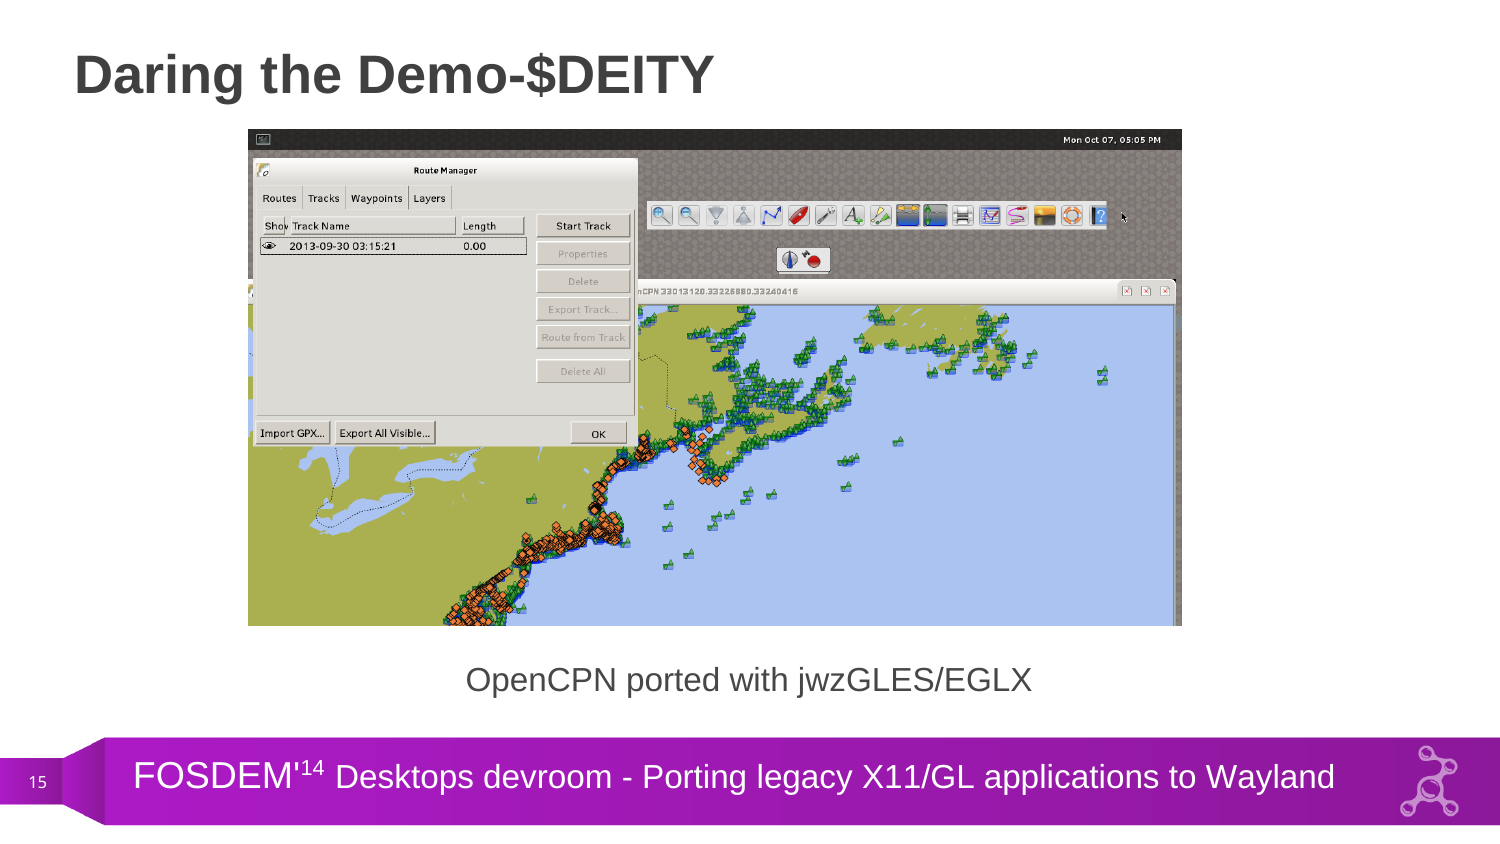

# Daring the Demo-$DEITY
OpenCPN ported with jwzGLES/EGLX